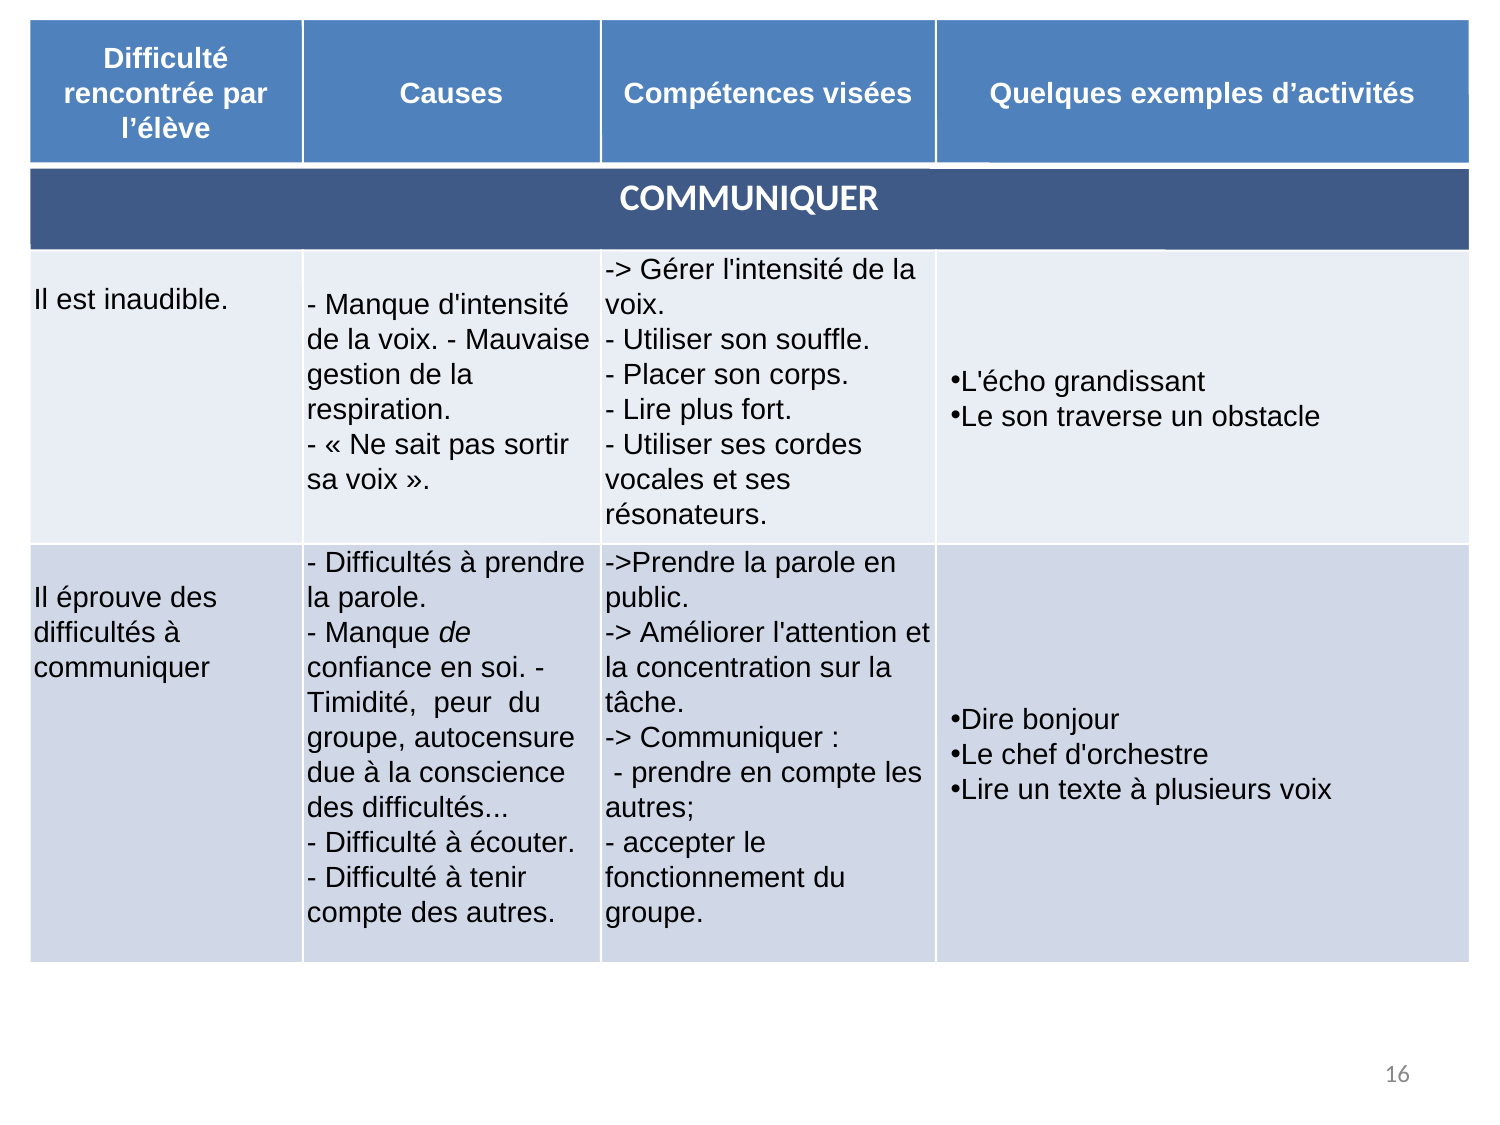

Difficulté rencontrée par l’élève
Causes
Compétences visées
Quelques exemples d’activités
COMMUNIQUER
Il est inaudible.
- Manque d'intensité de la voix. - Mauvaise gestion de la respiration.
- « Ne sait pas sortir sa voix ».
-> Gérer l'intensité de la voix.
- Utiliser son souffle.
- Placer son corps.
- Lire plus fort.
- Utiliser ses cordes vocales et ses résonateurs.
L'écho grandissant
Le son traverse un obstacle
Il éprouve des difficultés à communiquer
- Difficultés à prendre la parole.
- Manque de confiance en soi. -Timidité, peur du groupe, autocensure due à la conscience des difficultés...
- Difficulté à écouter.
- Difficulté à tenir compte des autres.
->Prendre la parole en public.
-> Améliorer l'attention et la concentration sur la tâche.
-> Communiquer :
 - prendre en compte les autres;
- accepter le fonctionnement du groupe.
Dire bonjour
Le chef d'orchestre
Lire un texte à plusieurs voix